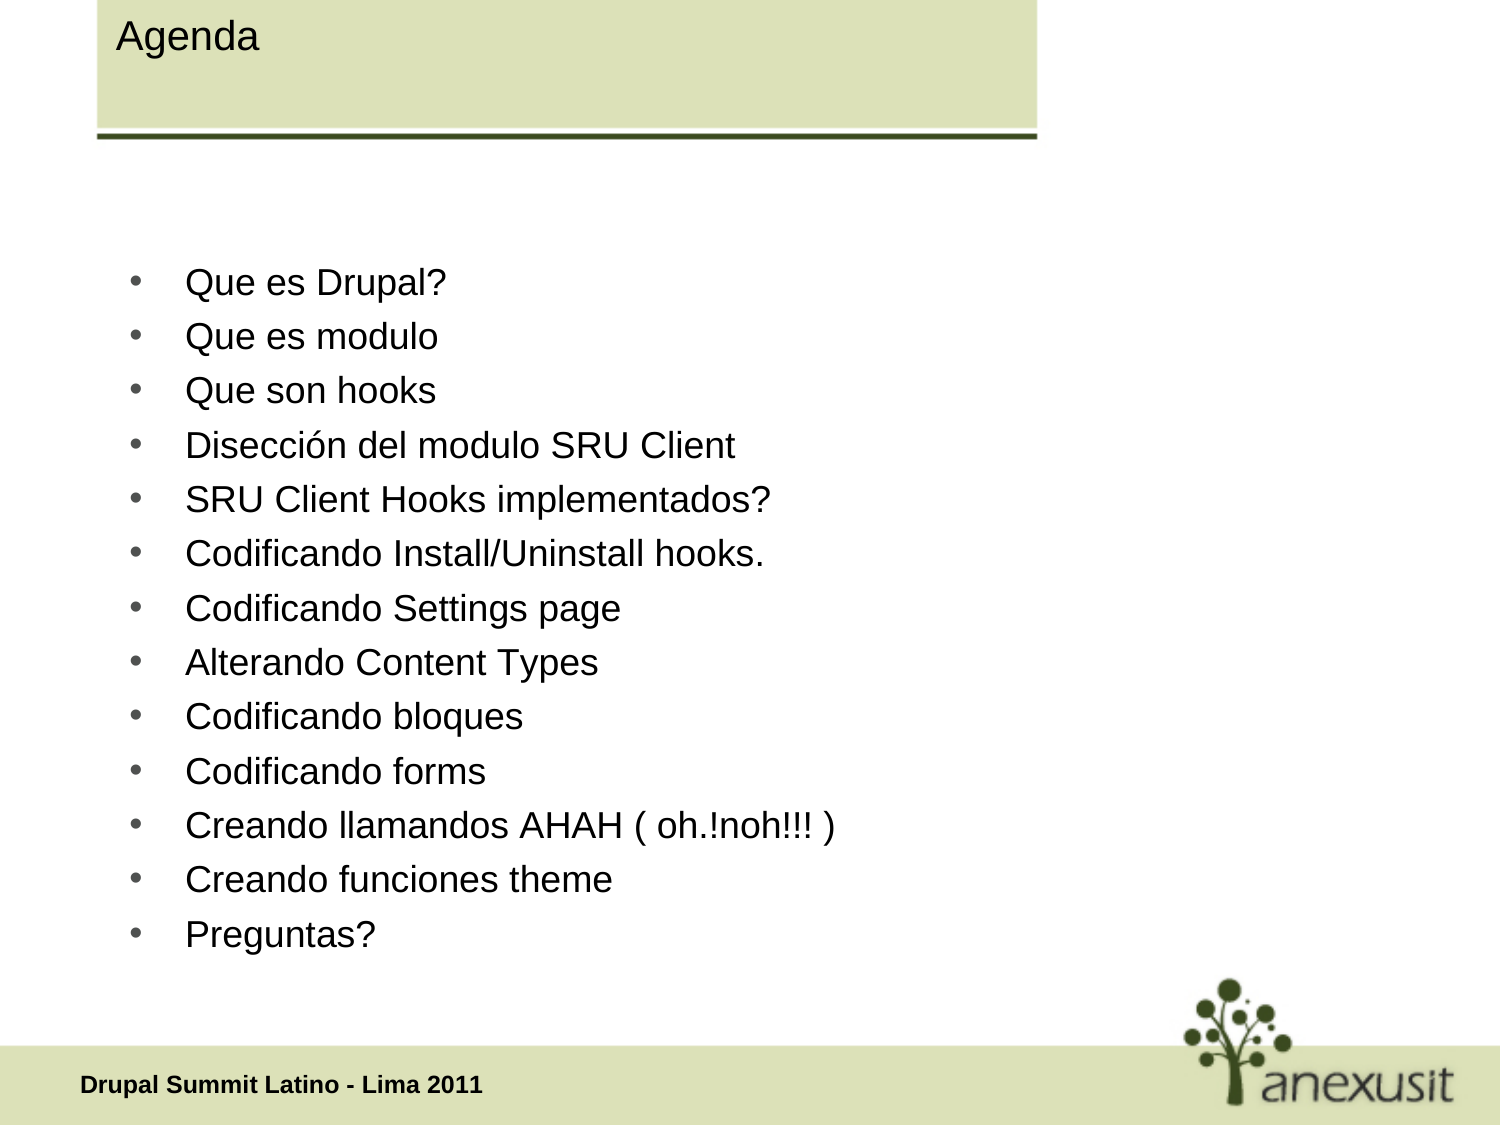

Agenda
Que es Drupal?
Que es modulo
Que son hooks
Disección del modulo SRU Client
SRU Client Hooks implementados?
Codificando Install/Uninstall hooks.
Codificando Settings page
Alterando Content Types
Codificando bloques
Codificando forms
Creando llamandos AHAH ( oh.!noh!!! )
Creando funciones theme
Preguntas?
Drupal Summit Latino - Lima 2011